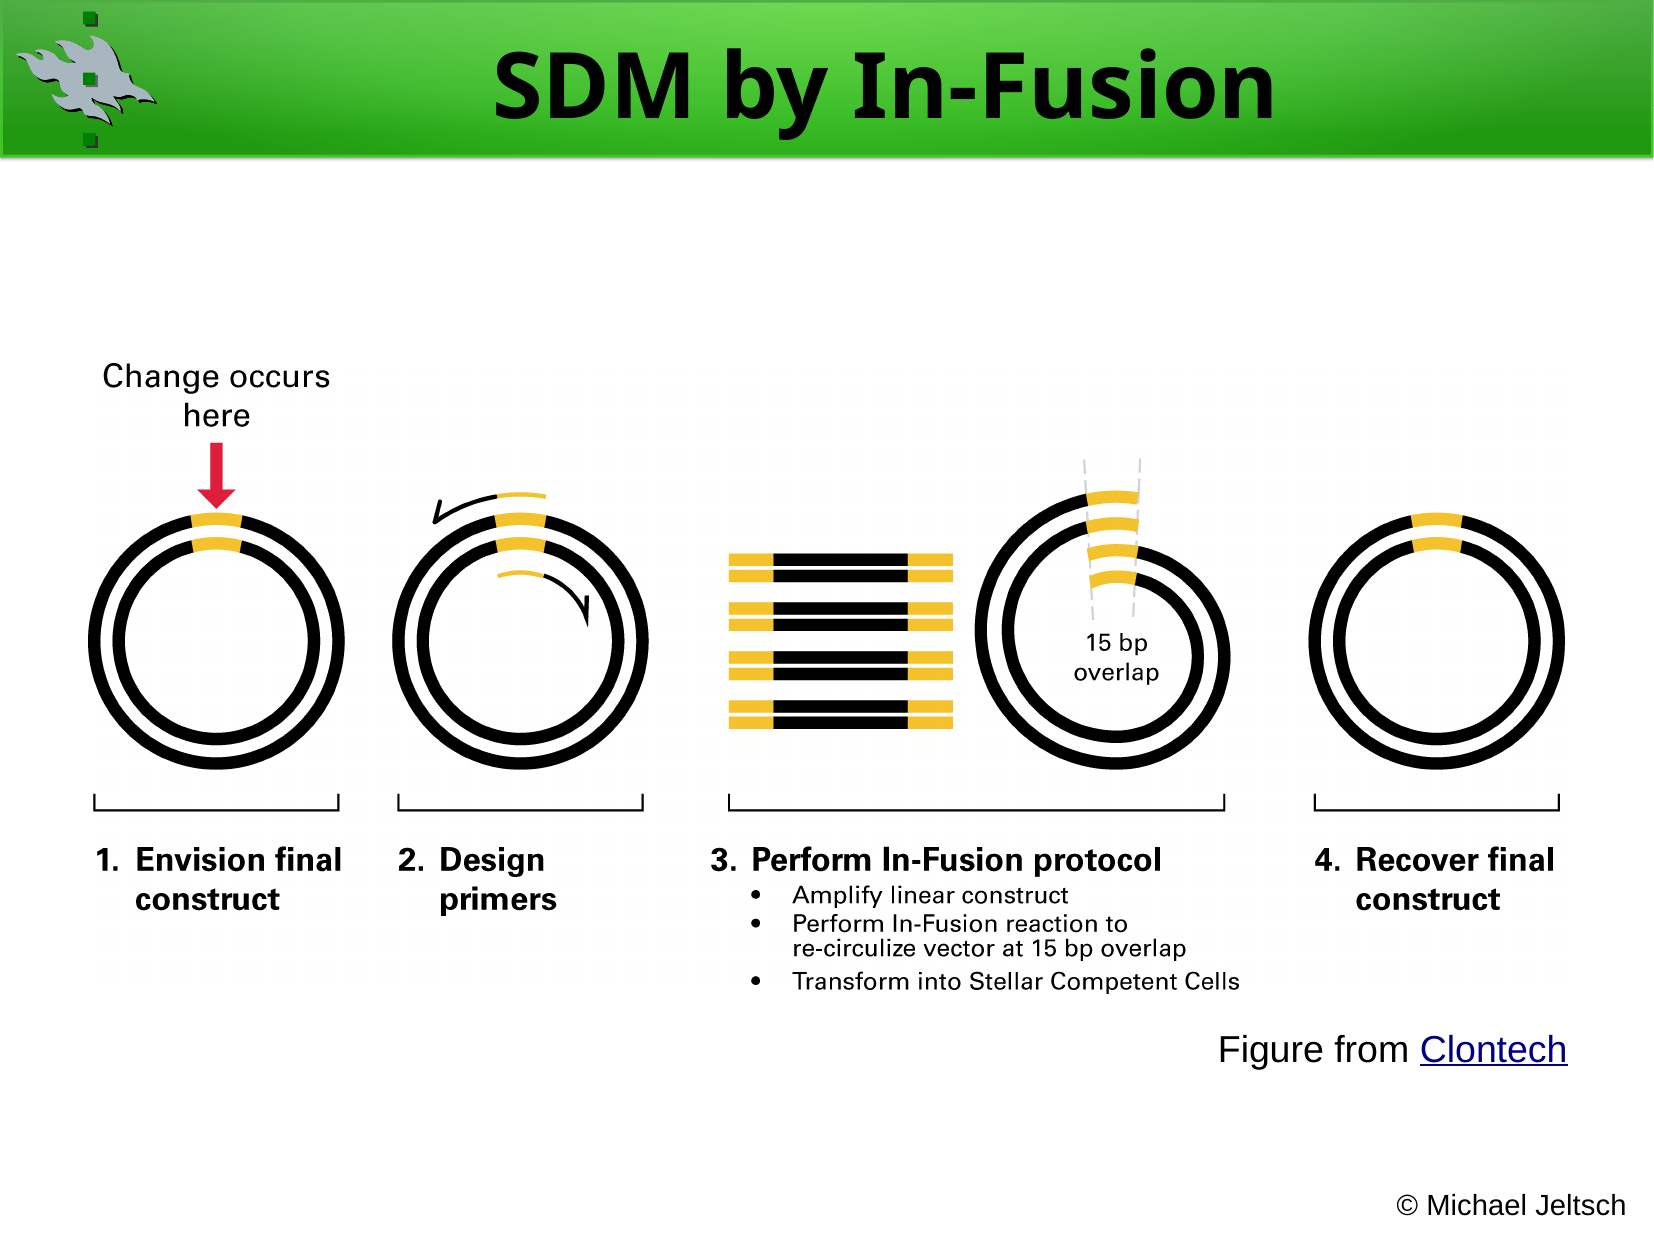

# SDM by In-Fusion
Figure from Clontech